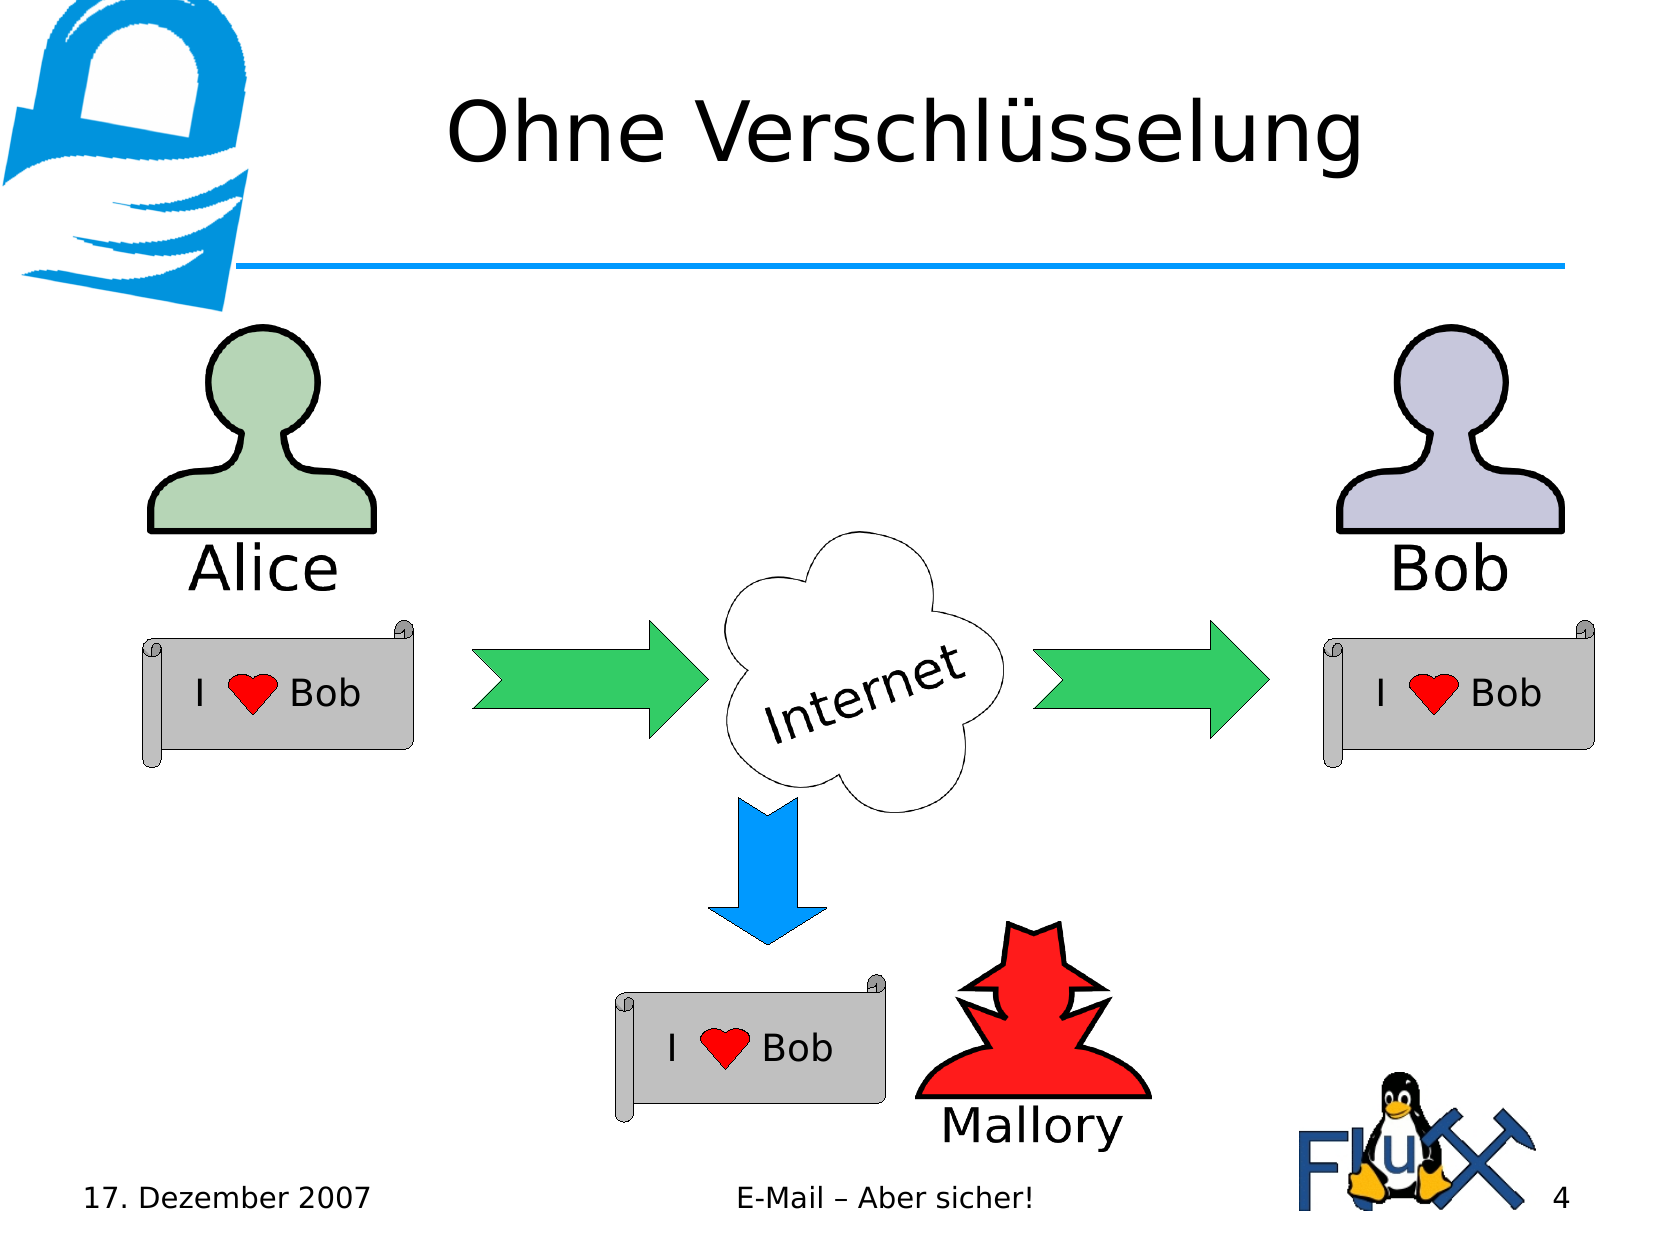

# Ohne Verschlüsselung
I Bob
I Bob
I Bob
17. Dezember 2007
E-Mail – Aber sicher!
4